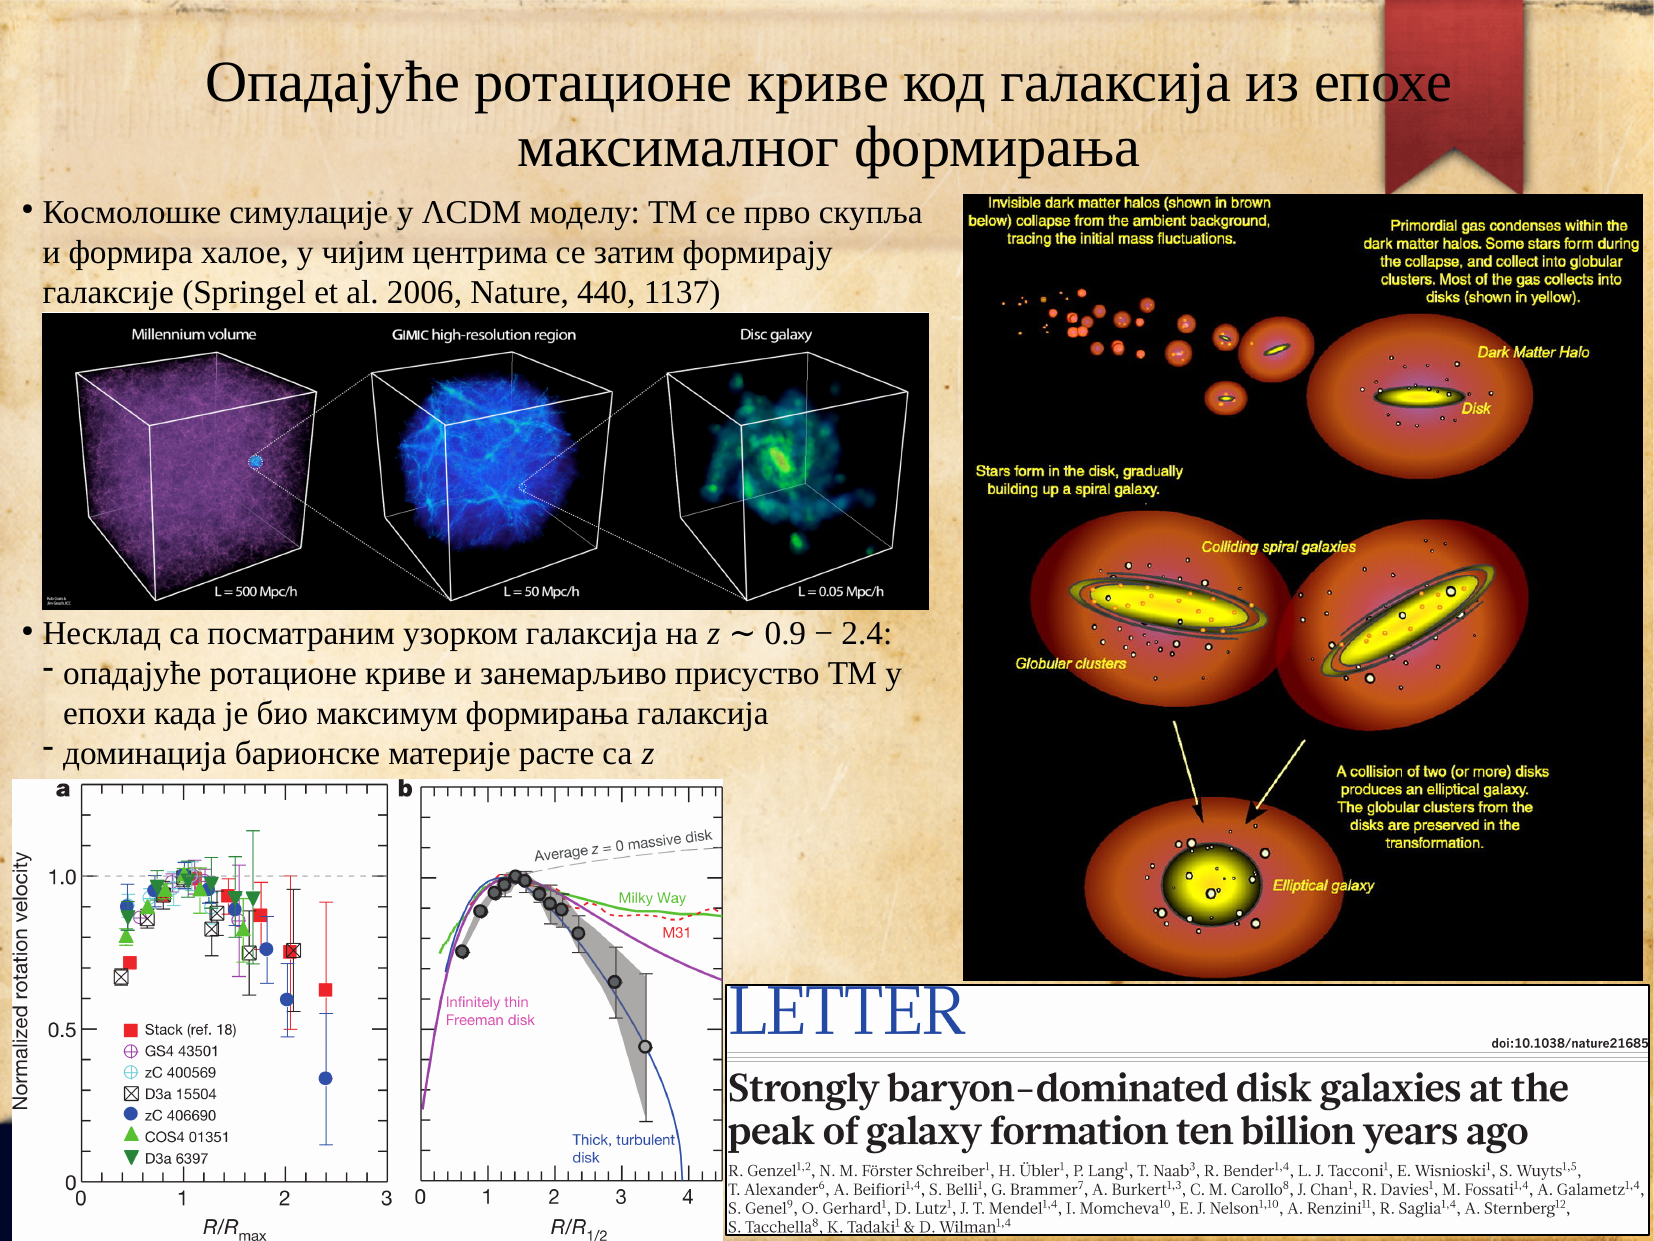

# Опадајуће ротационе криве код галаксија из епохе максималног формирања
Космолошке симулације у ΛCDM моделу: ТМ се прво скупља и формира халое, у чијим центрима се затим формирају галаксије (Springel et al. 2006, Nature, 440, 1137)
Несклад са посматраним узорком галаксија на z ∼ 0.9 − 2.4:
опадајуће ротационе криве и занемарљиво присуство ТМ у епохи када је био максимум формирања галаксија
доминација барионске материје расте са z